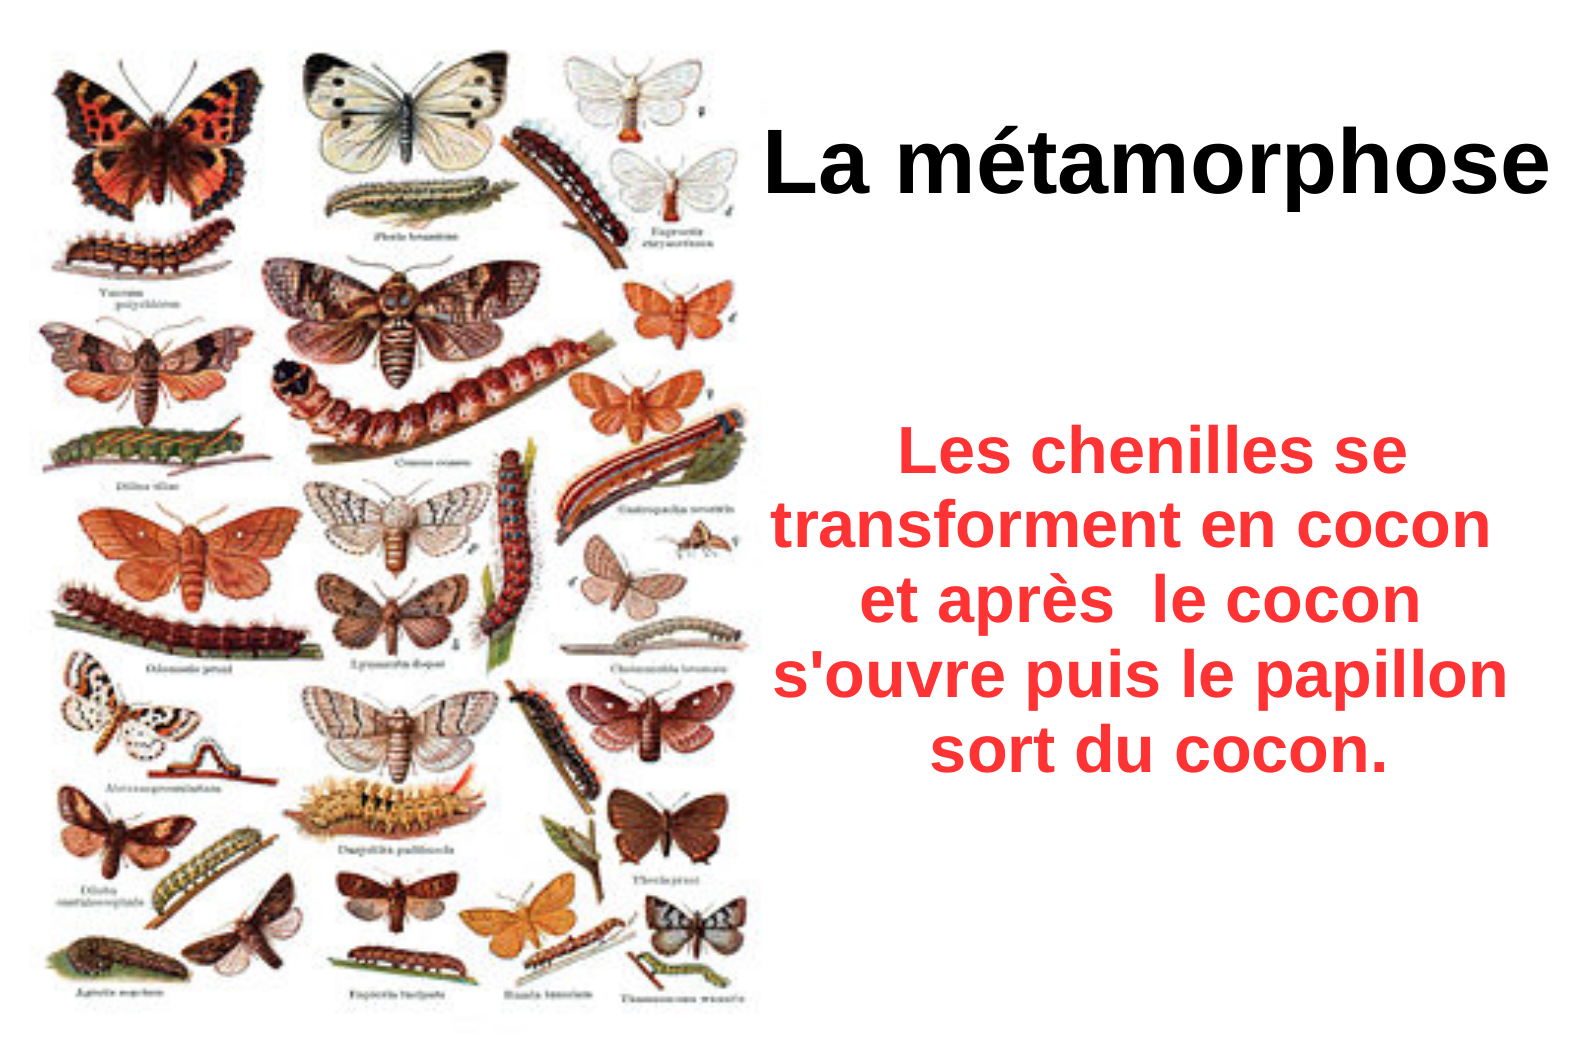

# La métamorphose
Les chenilles se transforment en cocon et après le cocon s'ouvre puis le papillon sort du cocon.